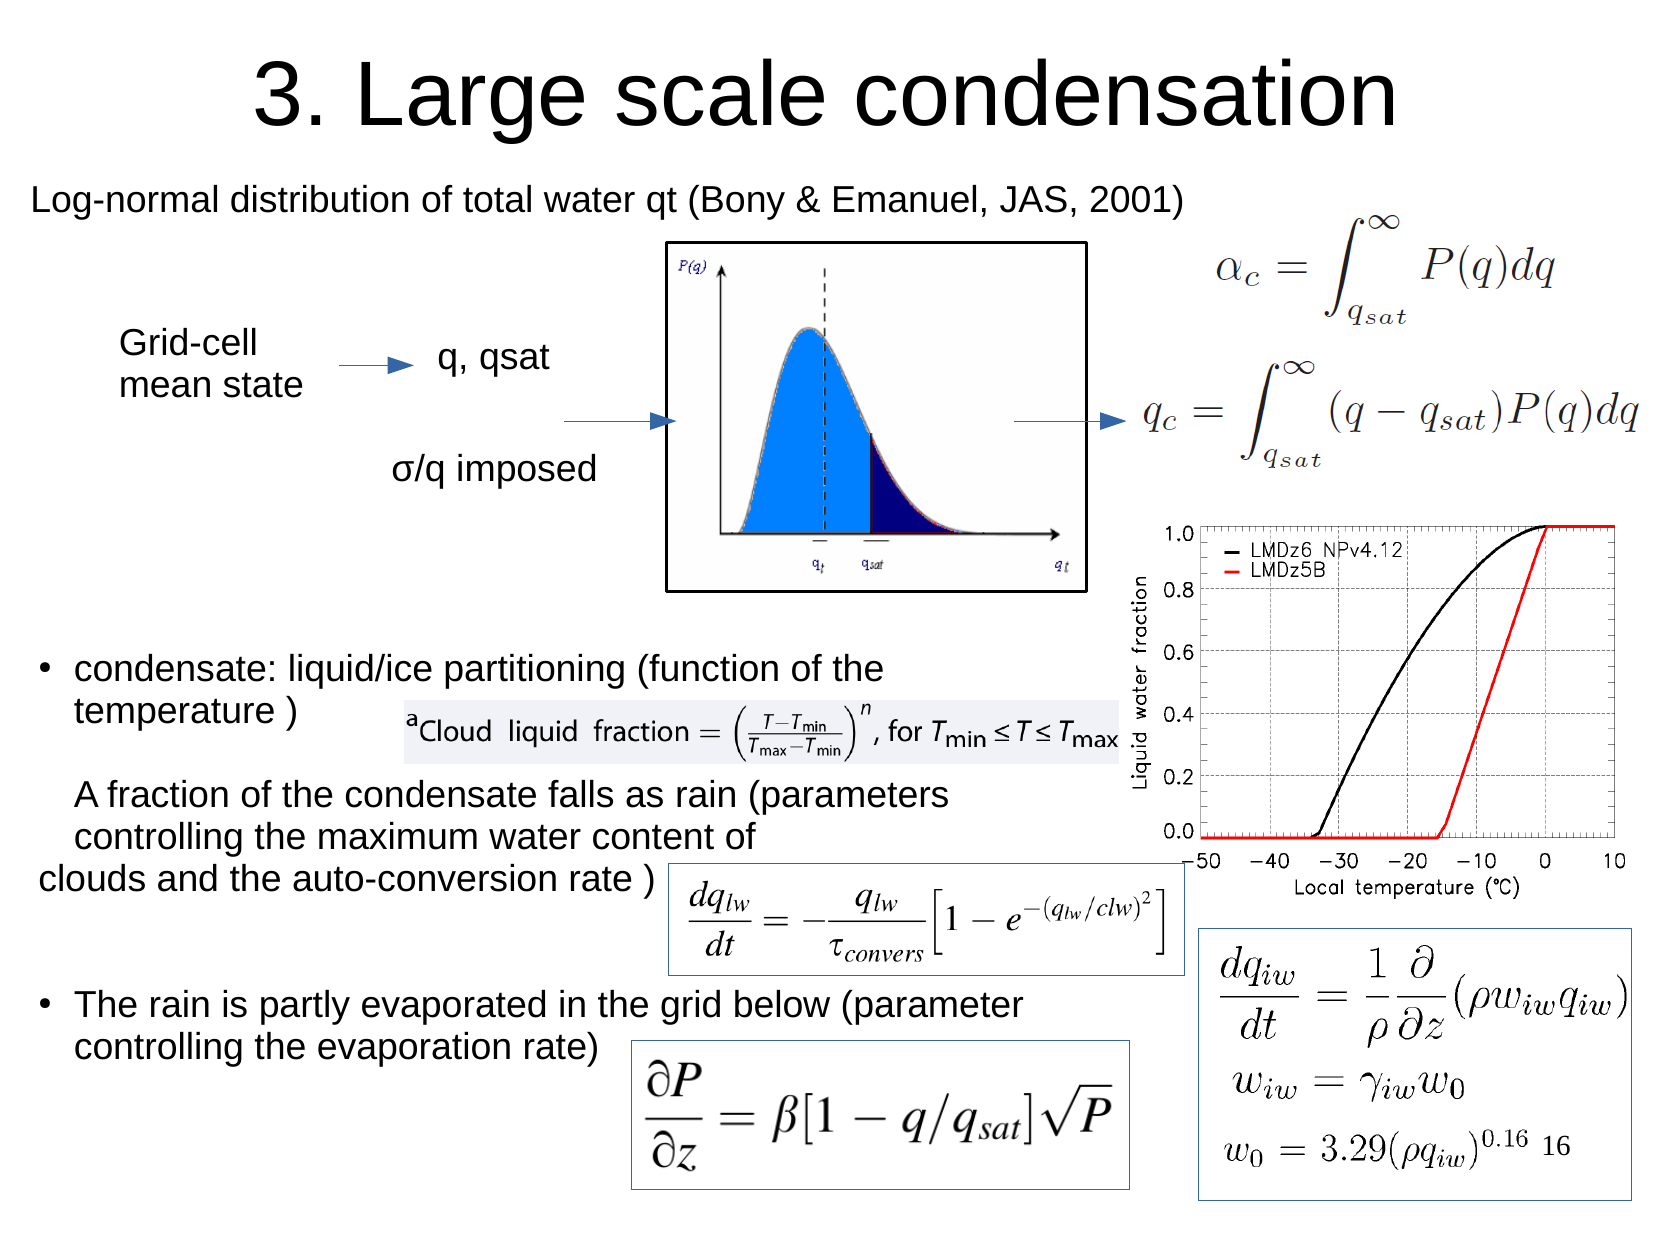

# 3. Large scale condensation
Log-normal distribution of total water qt (Bony & Emanuel, JAS, 2001)
Grid-cell
mean state
q, qsat
σ/q imposed
condensate: liquid/ice partitioning (function of the temperature )
A fraction of the condensate falls as rain (parameters controlling the maximum water content of
clouds and the auto-conversion rate )
The rain is partly evaporated in the grid below (parameter controlling the evaporation rate)
16